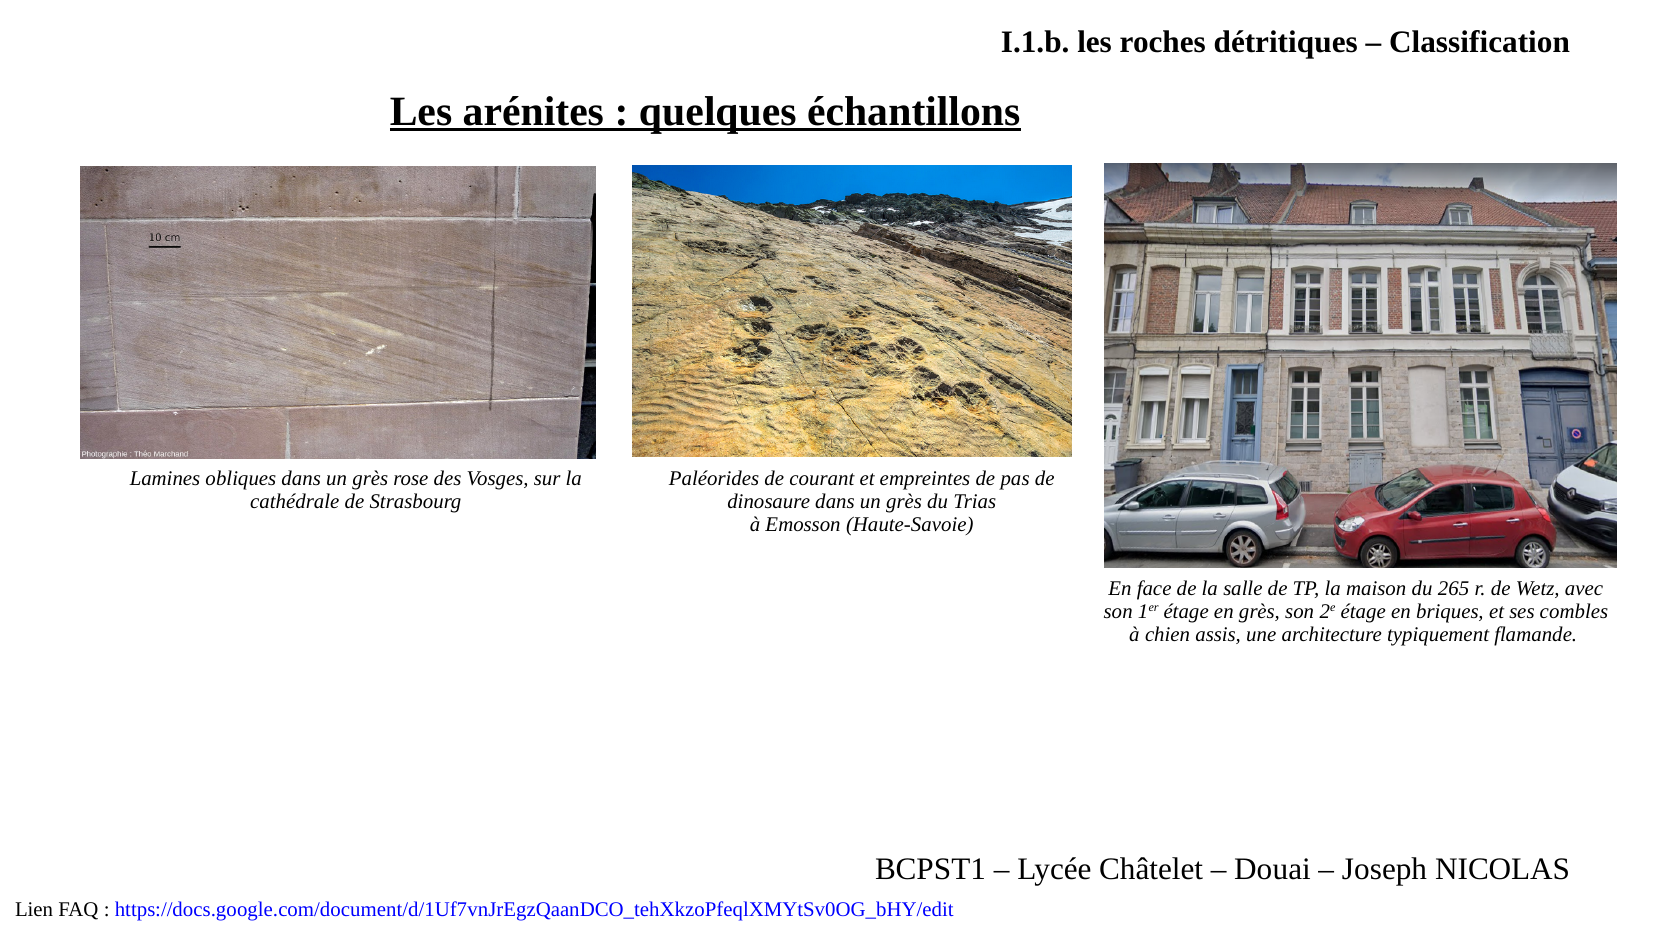

I.1.b. les roches détritiques – Classification
				Les arénites : quelques échantillons
Lamines obliques dans un grès rose des Vosges, sur la cathédrale de Strasbourg
Paléorides de courant et empreintes de pas de dinosaure dans un grès du Trias
à Emosson (Haute-Savoie)
En face de la salle de TP, la maison du 265 r. de Wetz, avec son 1er étage en grès, son 2e étage en briques, et ses combles à chien assis, une architecture typiquement flamande.
BCPST1 – Lycée Châtelet – Douai – Joseph NICOLAS
Lien FAQ : https://docs.google.com/document/d/1Uf7vnJrEgzQaanDCO_tehXkzoPfeqlXMYtSv0OG_bHY/edit